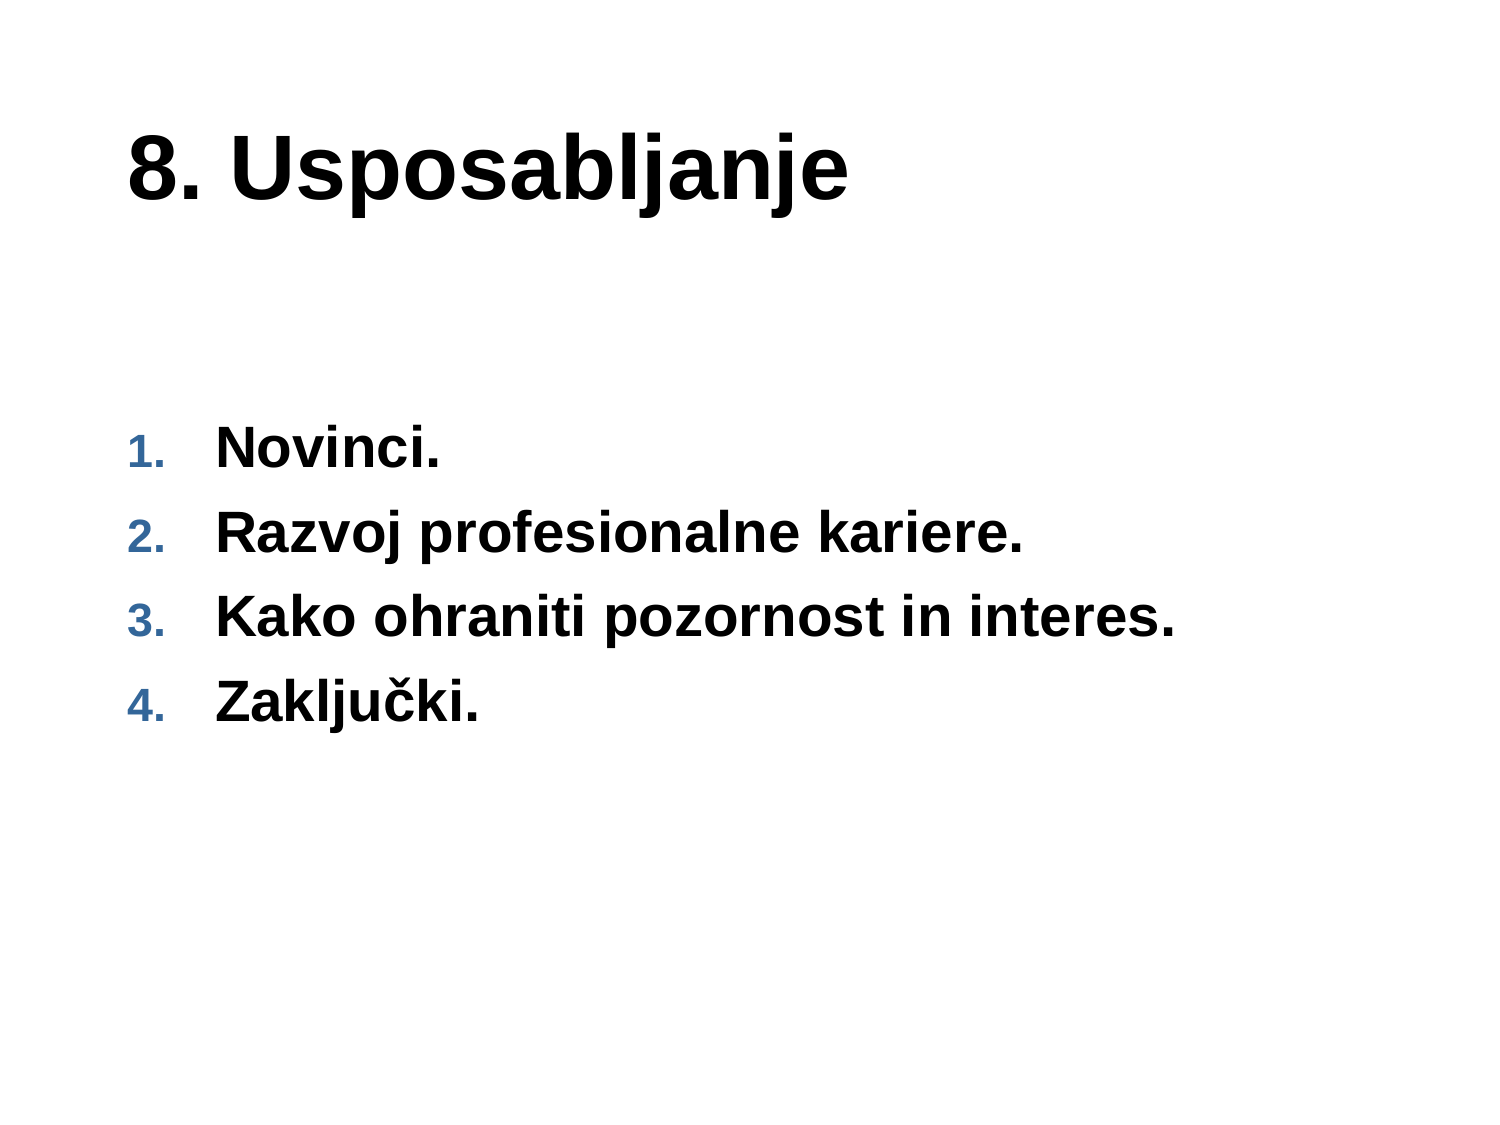

# 8. Usposabljanje
Novinci.
Razvoj profesionalne kariere.
Kako ohraniti pozornost in interes.
Zaključki.
Primoz Juznic, BINK, FF, Univerza v Ljubljani